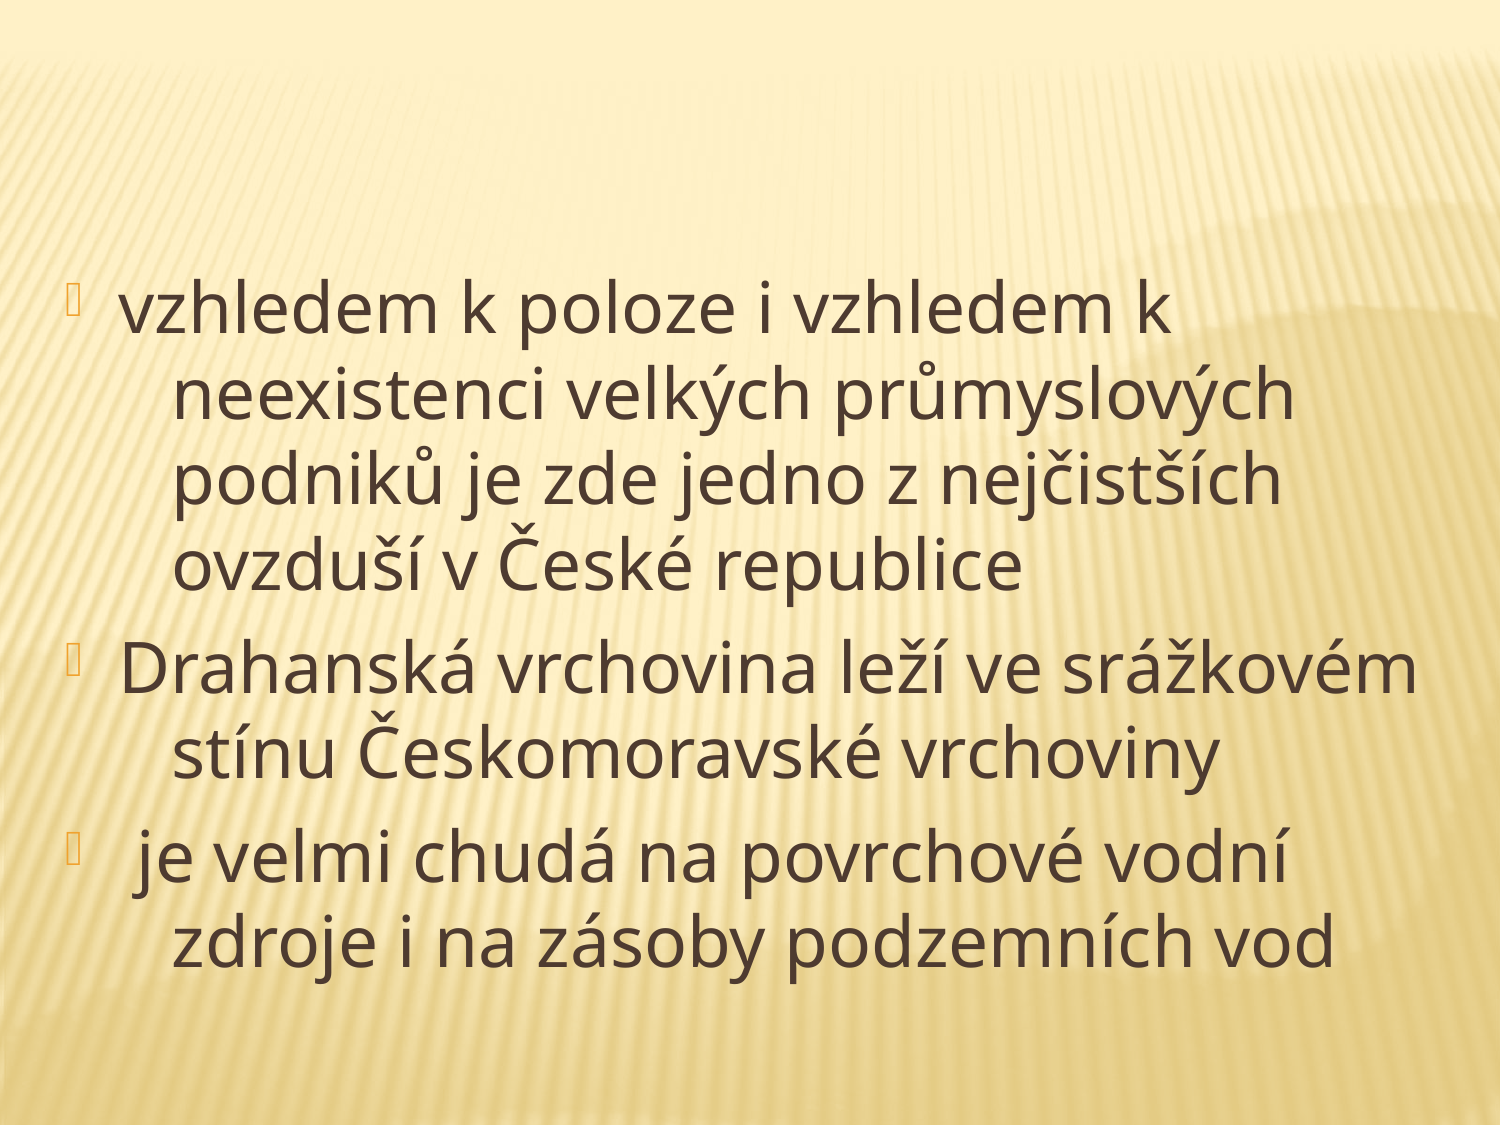

# vzhledem k poloze i vzhledem k neexistenci velkých průmyslových podniků je zde jedno z nejčistších ovzduší v České republice
Drahanská vrchovina leží ve srážkovém stínu Českomoravské vrchoviny
 je velmi chudá na povrchové vodní zdroje i na zásoby podzemních vod